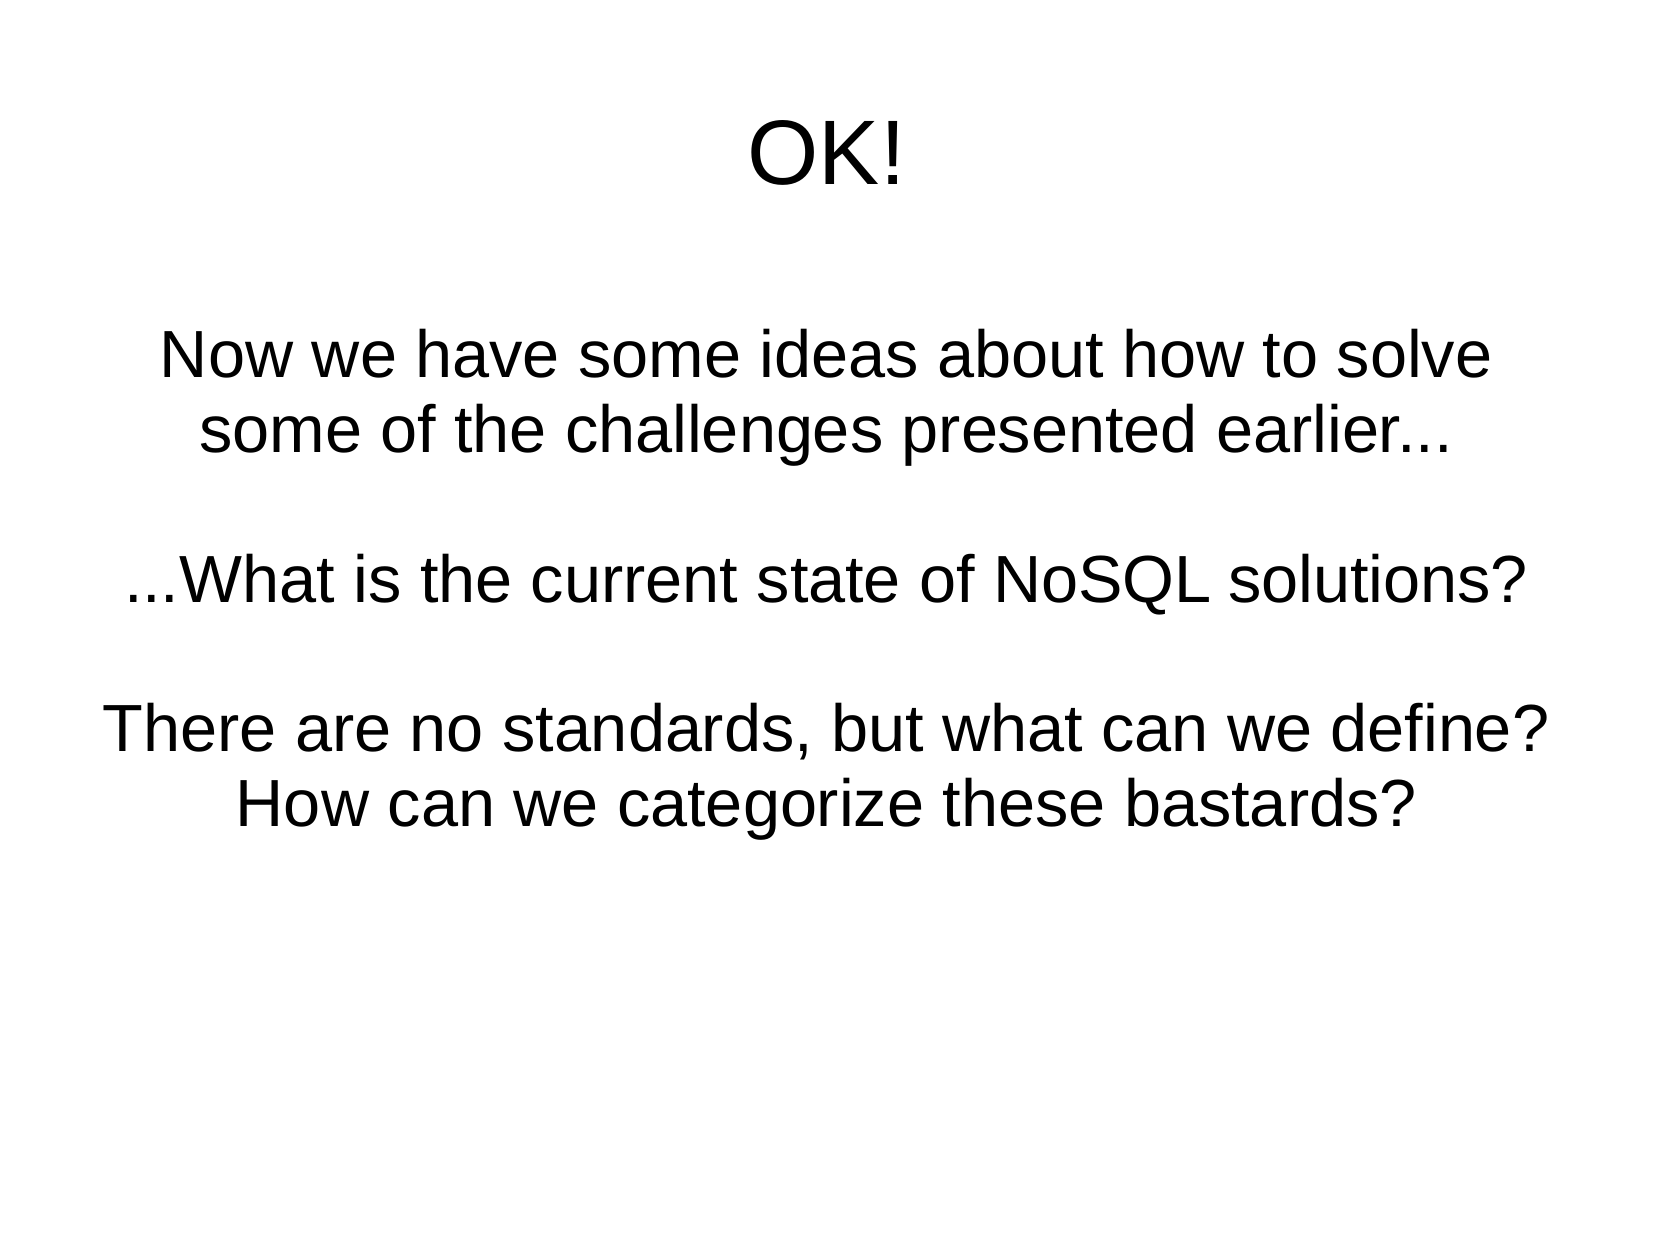

# OK!
Now we have some ideas about how to solve some of the challenges presented earlier...
...What is the current state of NoSQL solutions?
There are no standards, but what can we define? How can we categorize these bastards?